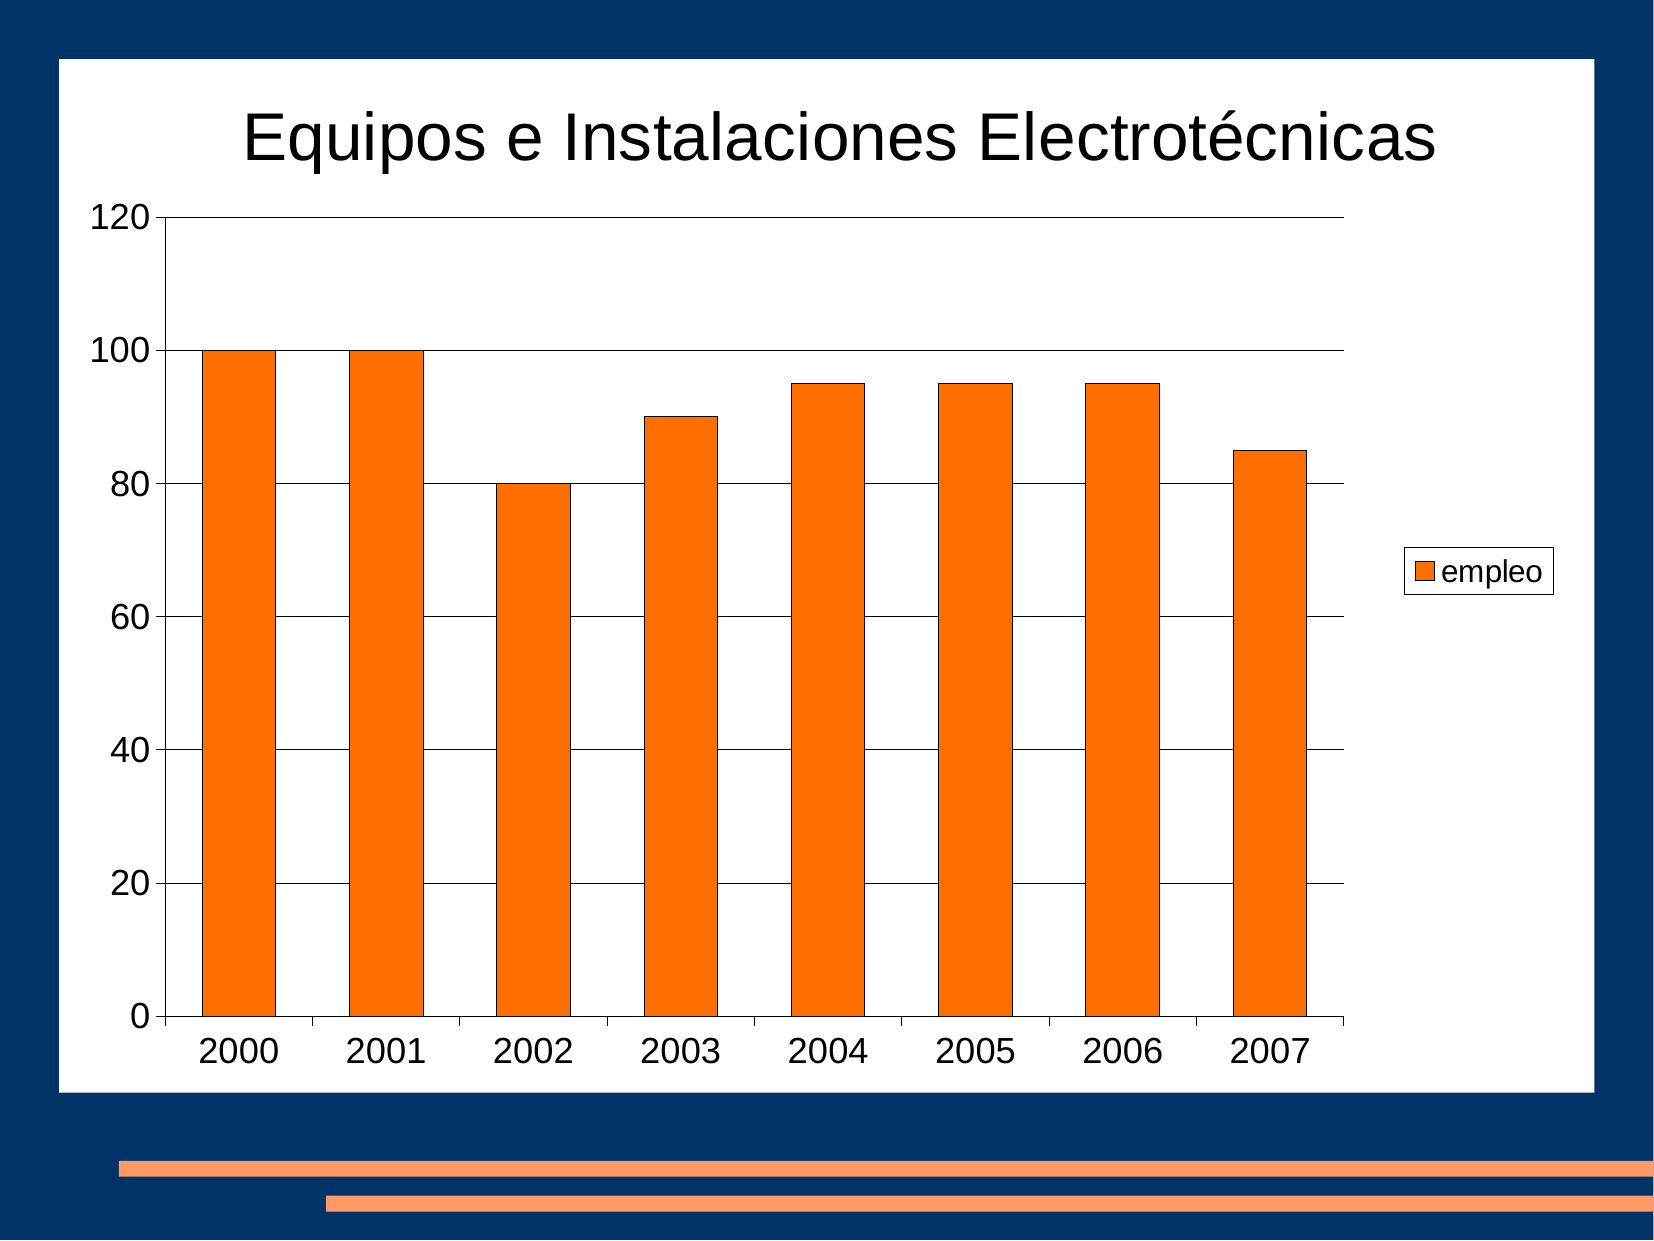

### Chart: Equipos e Instalaciones Electrotécnicas
| Category | empleo |
|---|---|
| 2000 | 100.0 |
| 2001 | 100.0 |
| 2002 | 80.0 |
| 2003 | 90.0 |
| 2004 | 95.0 |
| 2005 | 95.0 |
| 2006 | 95.0 |
| 2007 | 85.0 |